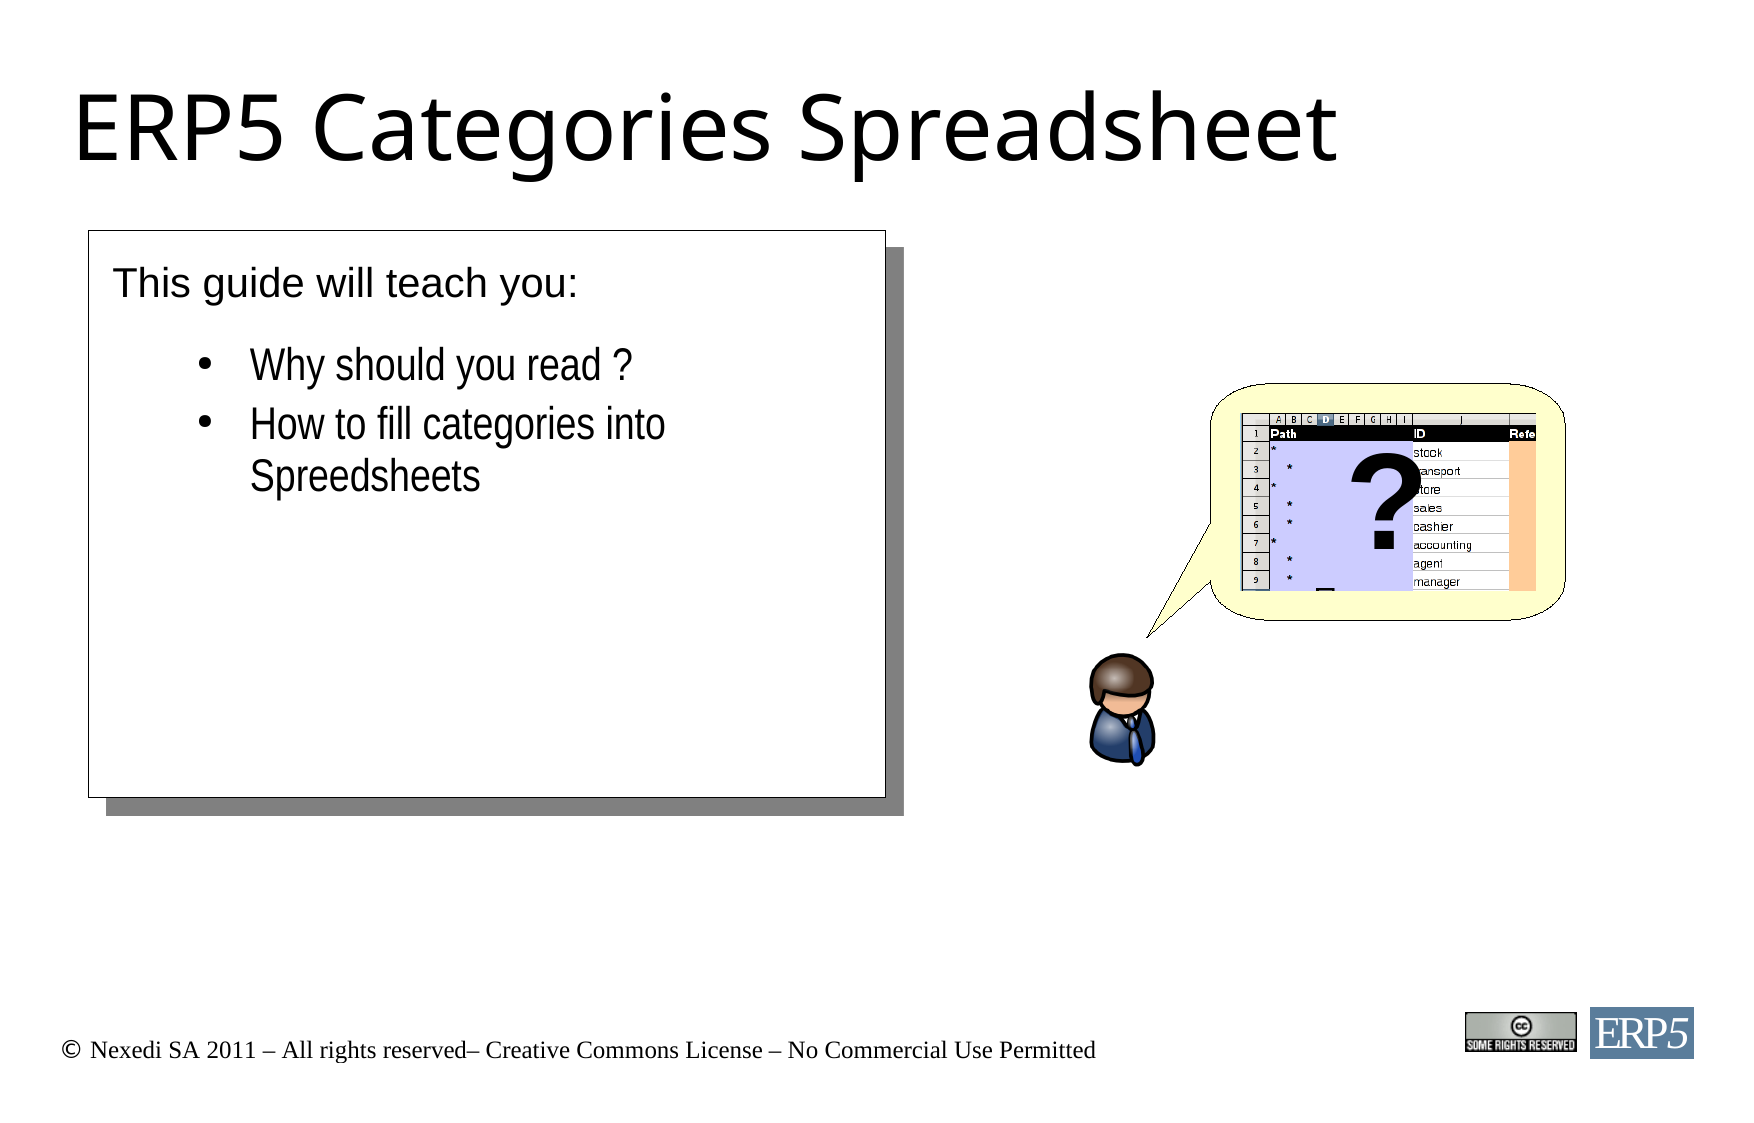

# ERP5 Categories Spreadsheet
This guide will teach you:
Why should you read ?
How to fill categories into Spreedsheets
?